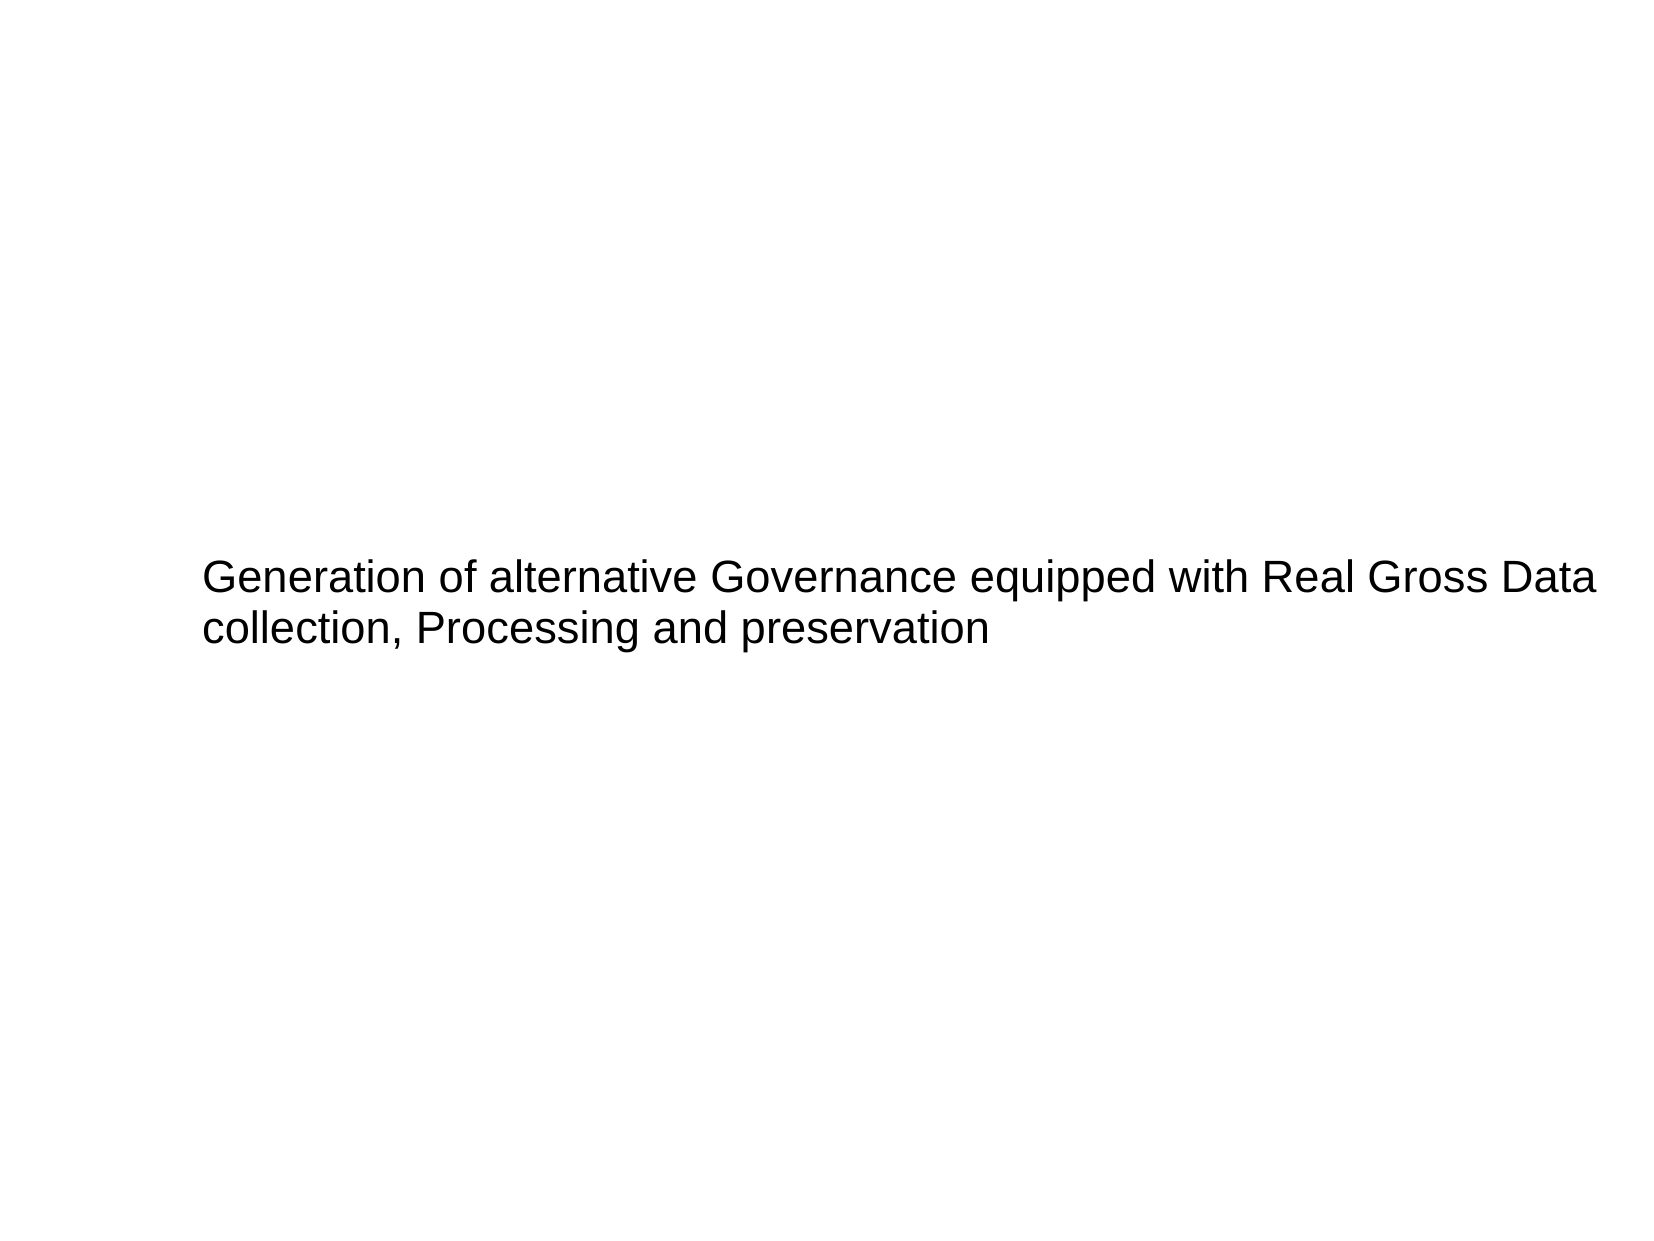

#
Generation of alternative Governance equipped with Real Gross Data collection, Processing and preservation